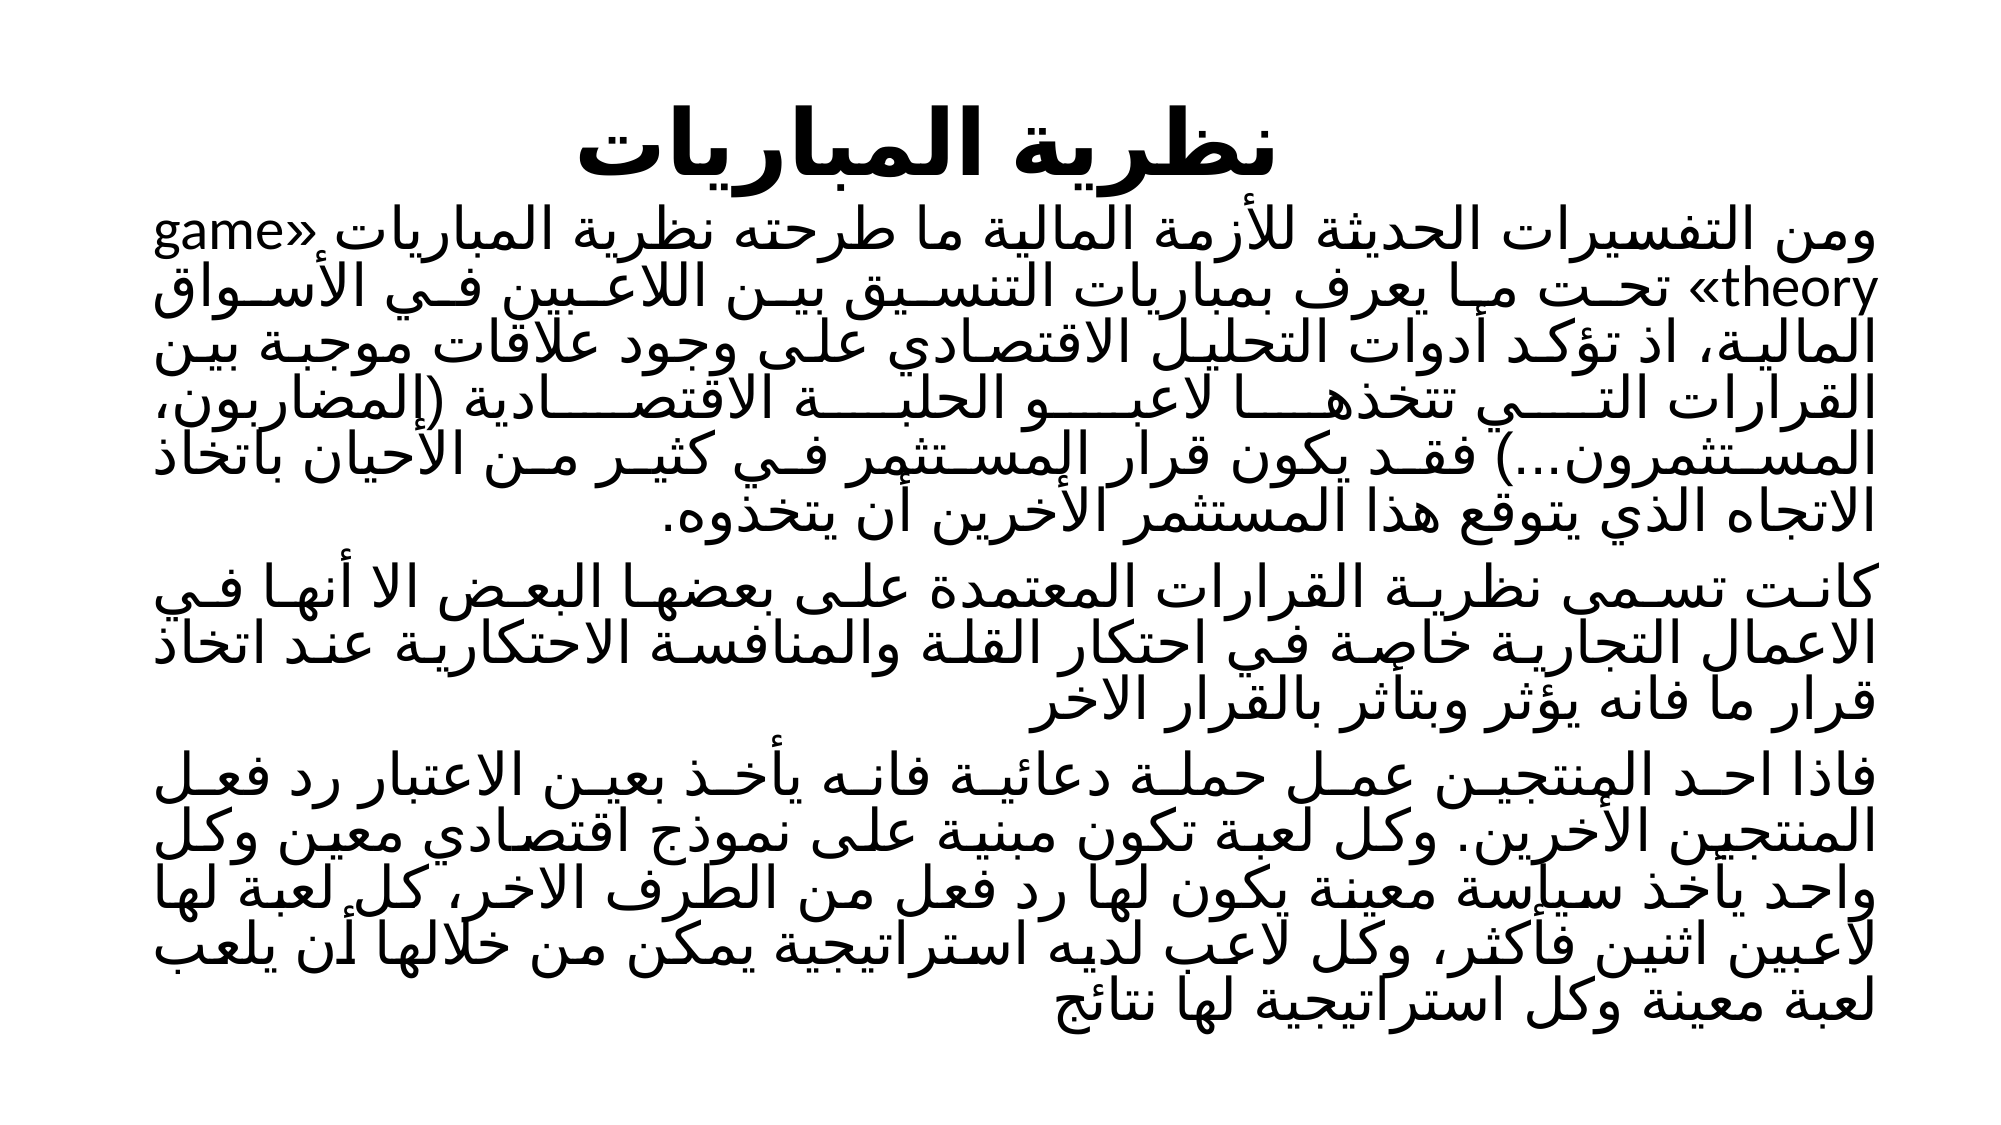

# نظرية المباريات
ومن التفسيرات الحديثة للأزمة المالية ما طرحته نظرية المباريات «game theory» تحت ما يعرف بمباريات التنسيق بين اللاعبين في الأسواق المالية، اذ تؤكد أدوات التحليل الاقتصادي على وجود علاقات موجبة بين القرارات التي تتخذها لاعبو الحلبة الاقتصادية (المضاربون، المستثمرون...) فقد يكون قرار المستثمر في كثير من الأحيان باتخاذ الاتجاه الذي يتوقع هذا المستثمر الأخرين أن يتخذوه.
كانت تسمى نظرية القرارات المعتمدة على بعضها البعض الا أنها في الاعمال التجارية خاصة في احتكار القلة والمنافسة الاحتكارية عند اتخاذ قرار ما فانه يؤثر وبتأثر بالقرار الاخر
فاذا احد المنتجين عمل حملة دعائية فانه يأخذ بعين الاعتبار رد فعل المنتجين الأخرين. وكل لعبة تكون مبنية على نموذج اقتصادي معين وكل واحد يأخذ سياسة معينة يكون لها رد فعل من الطرف الاخر، كل لعبة لها لاعبين اثنين فأكثر، وكل لاعب لديه استراتيجية يمكن من خلالها أن يلعب لعبة معينة وكل استراتيجية لها نتائج